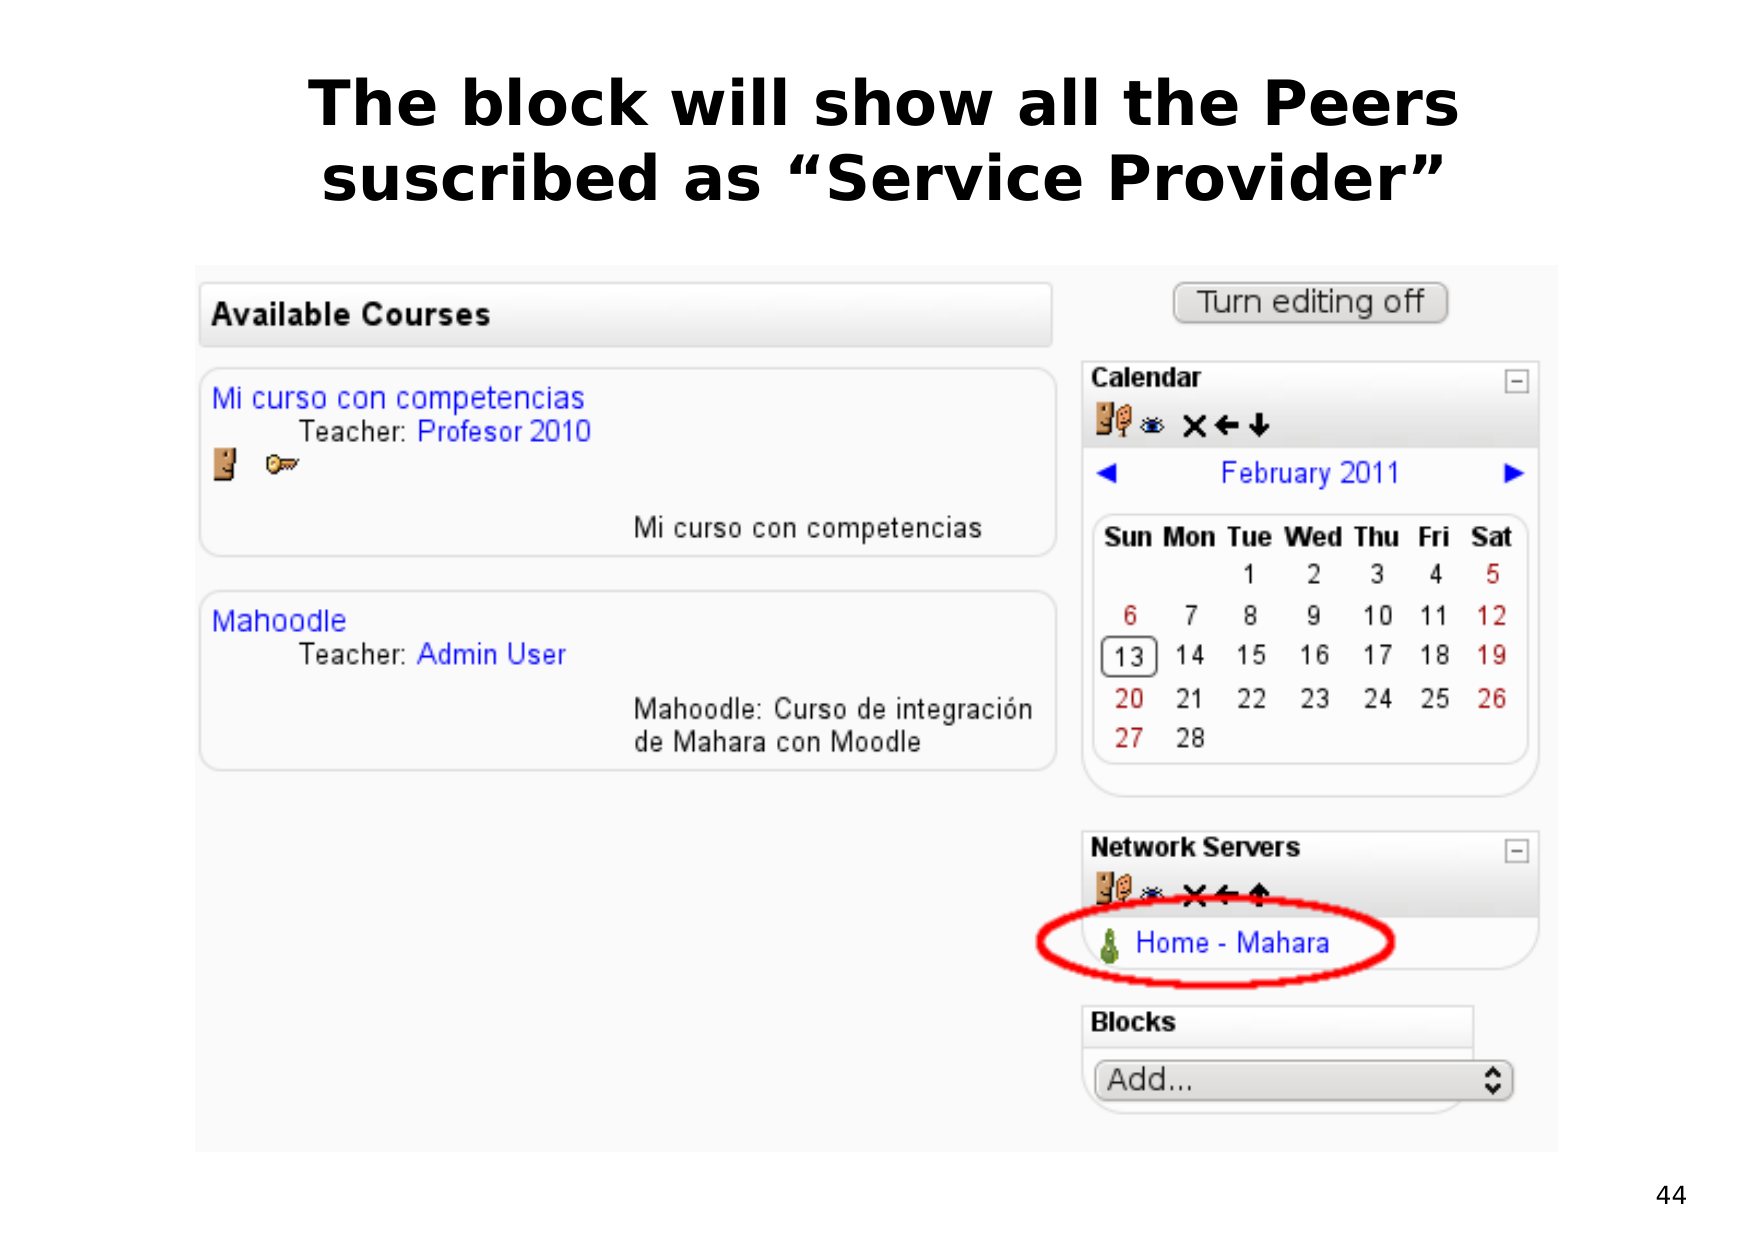

# The block will show all the Peers suscribed as “Service Provider”
44